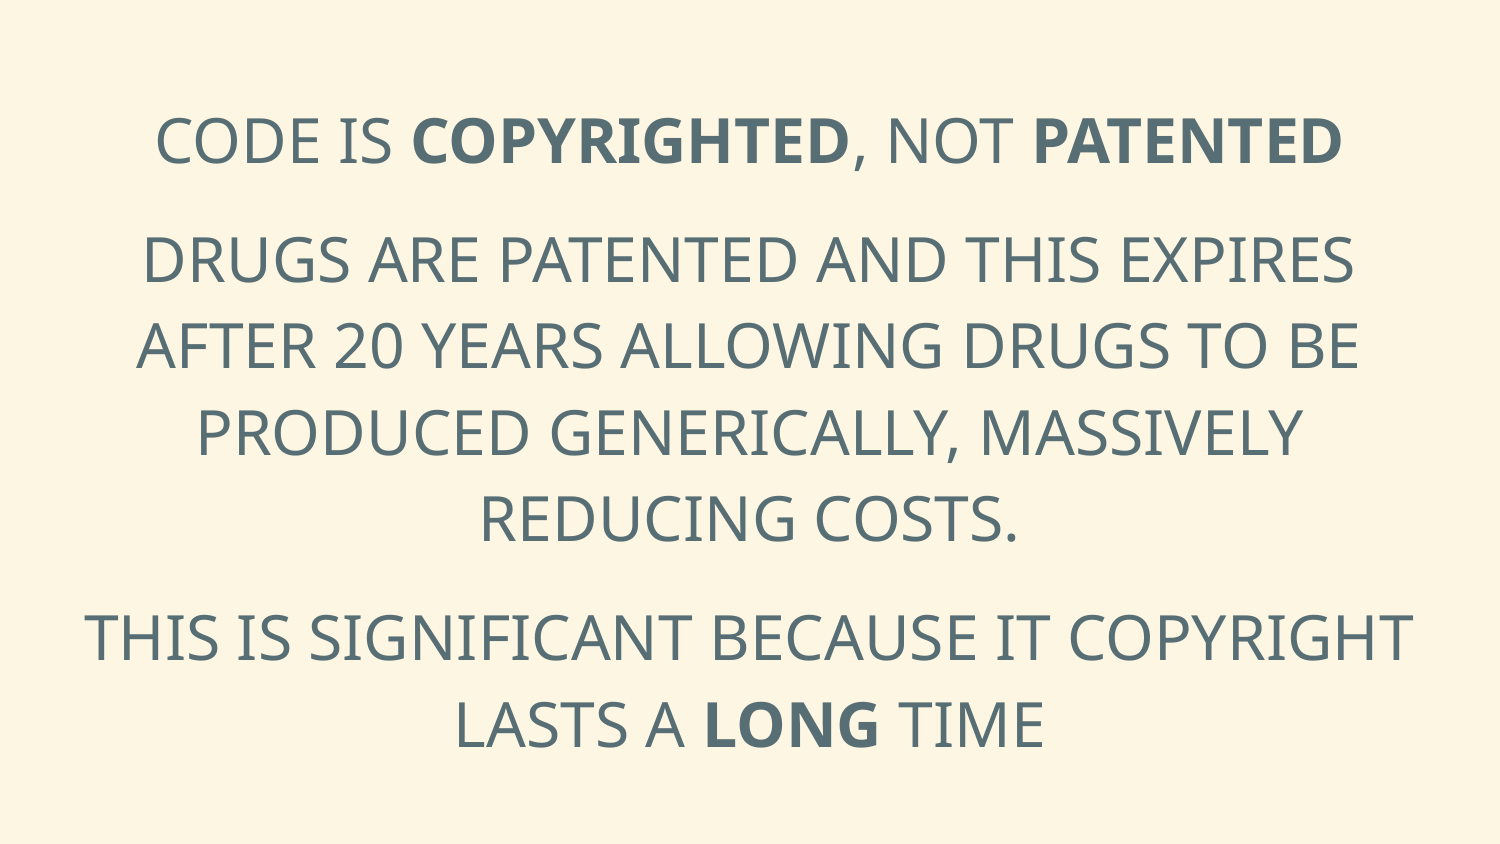

# CODE IS COPYRIGHTED, NOT PATENTED
DRUGS ARE PATENTED AND THIS EXPIRES AFTER 20 YEARS ALLOWING DRUGS TO BE PRODUCED GENERICALLY, MASSIVELY REDUCING COSTS.
THIS IS SIGNIFICANT BECAUSE IT COPYRIGHT LASTS A LONG TIME